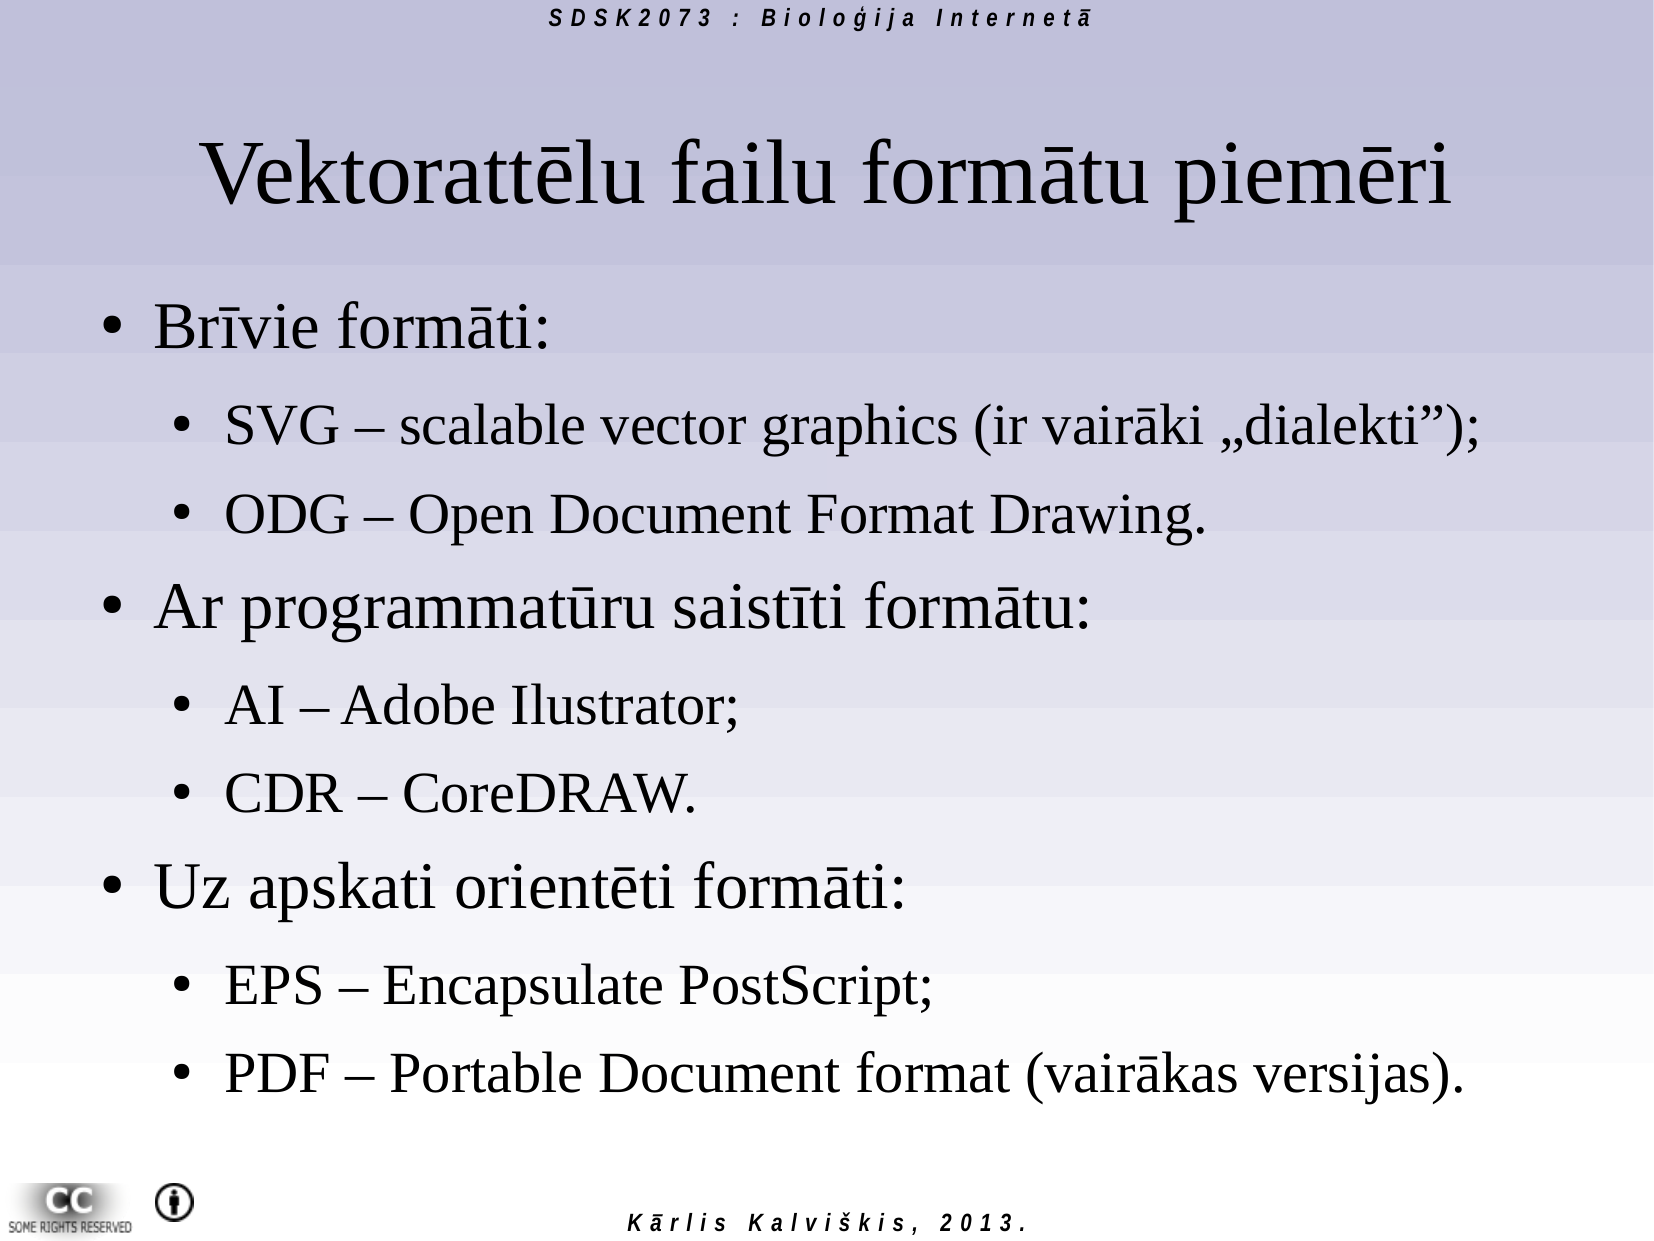

# Vektorattēlu failu formātu piemēri
Brīvie formāti:
SVG – scalable vector graphics (ir vairāki „dialekti”);
ODG – Open Document Format Drawing.
Ar programmatūru saistīti formātu:
AI – Adobe Ilustrator;
CDR – CoreDRAW.
Uz apskati orientēti formāti:
EPS – Encapsulate PostScript;
PDF – Portable Document format (vairākas versijas).